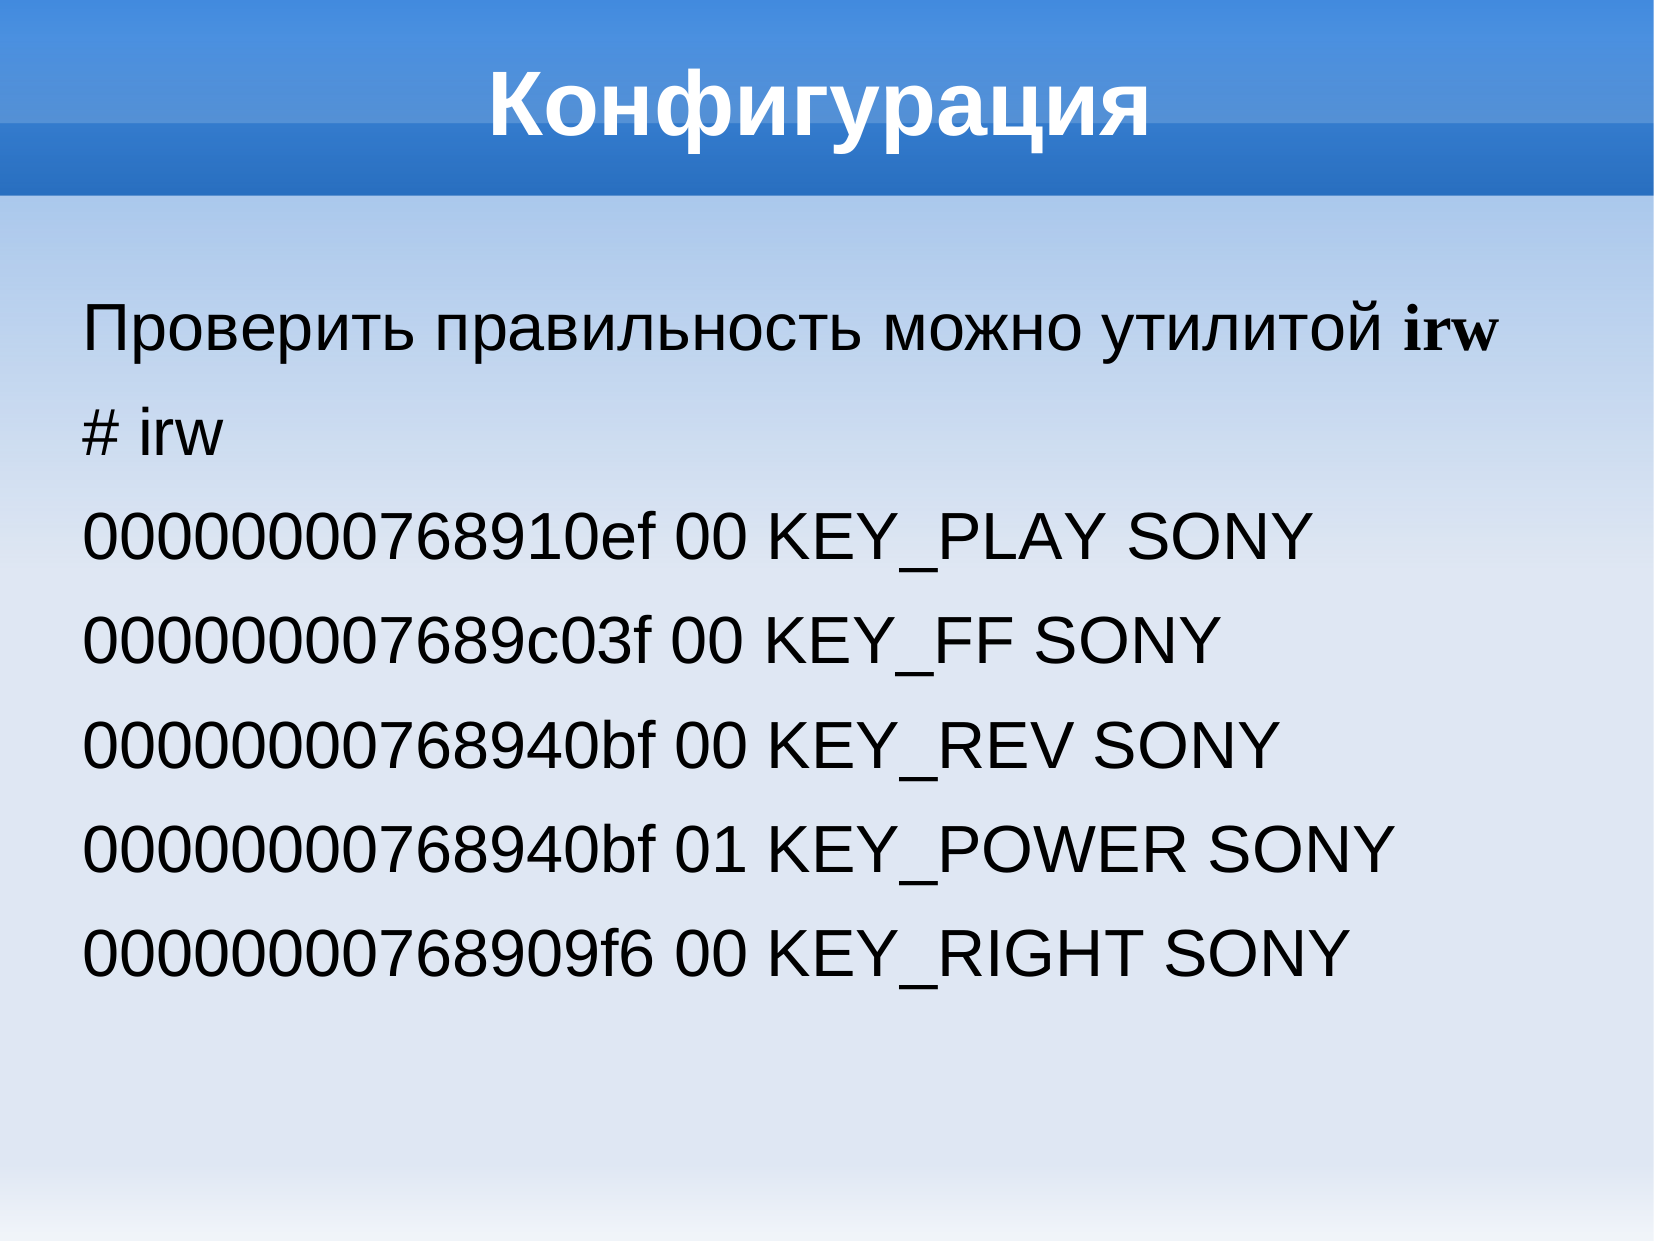

# Конфигурация
Проверить правильность можно утилитой irw
# irw
00000000768910ef 00 KEY_PLAY SONY
000000007689c03f 00 KEY_FF SONY
00000000768940bf 00 KEY_REV SONY
00000000768940bf 01 KEY_POWER SONY
00000000768909f6 00 KEY_RIGHT SONY